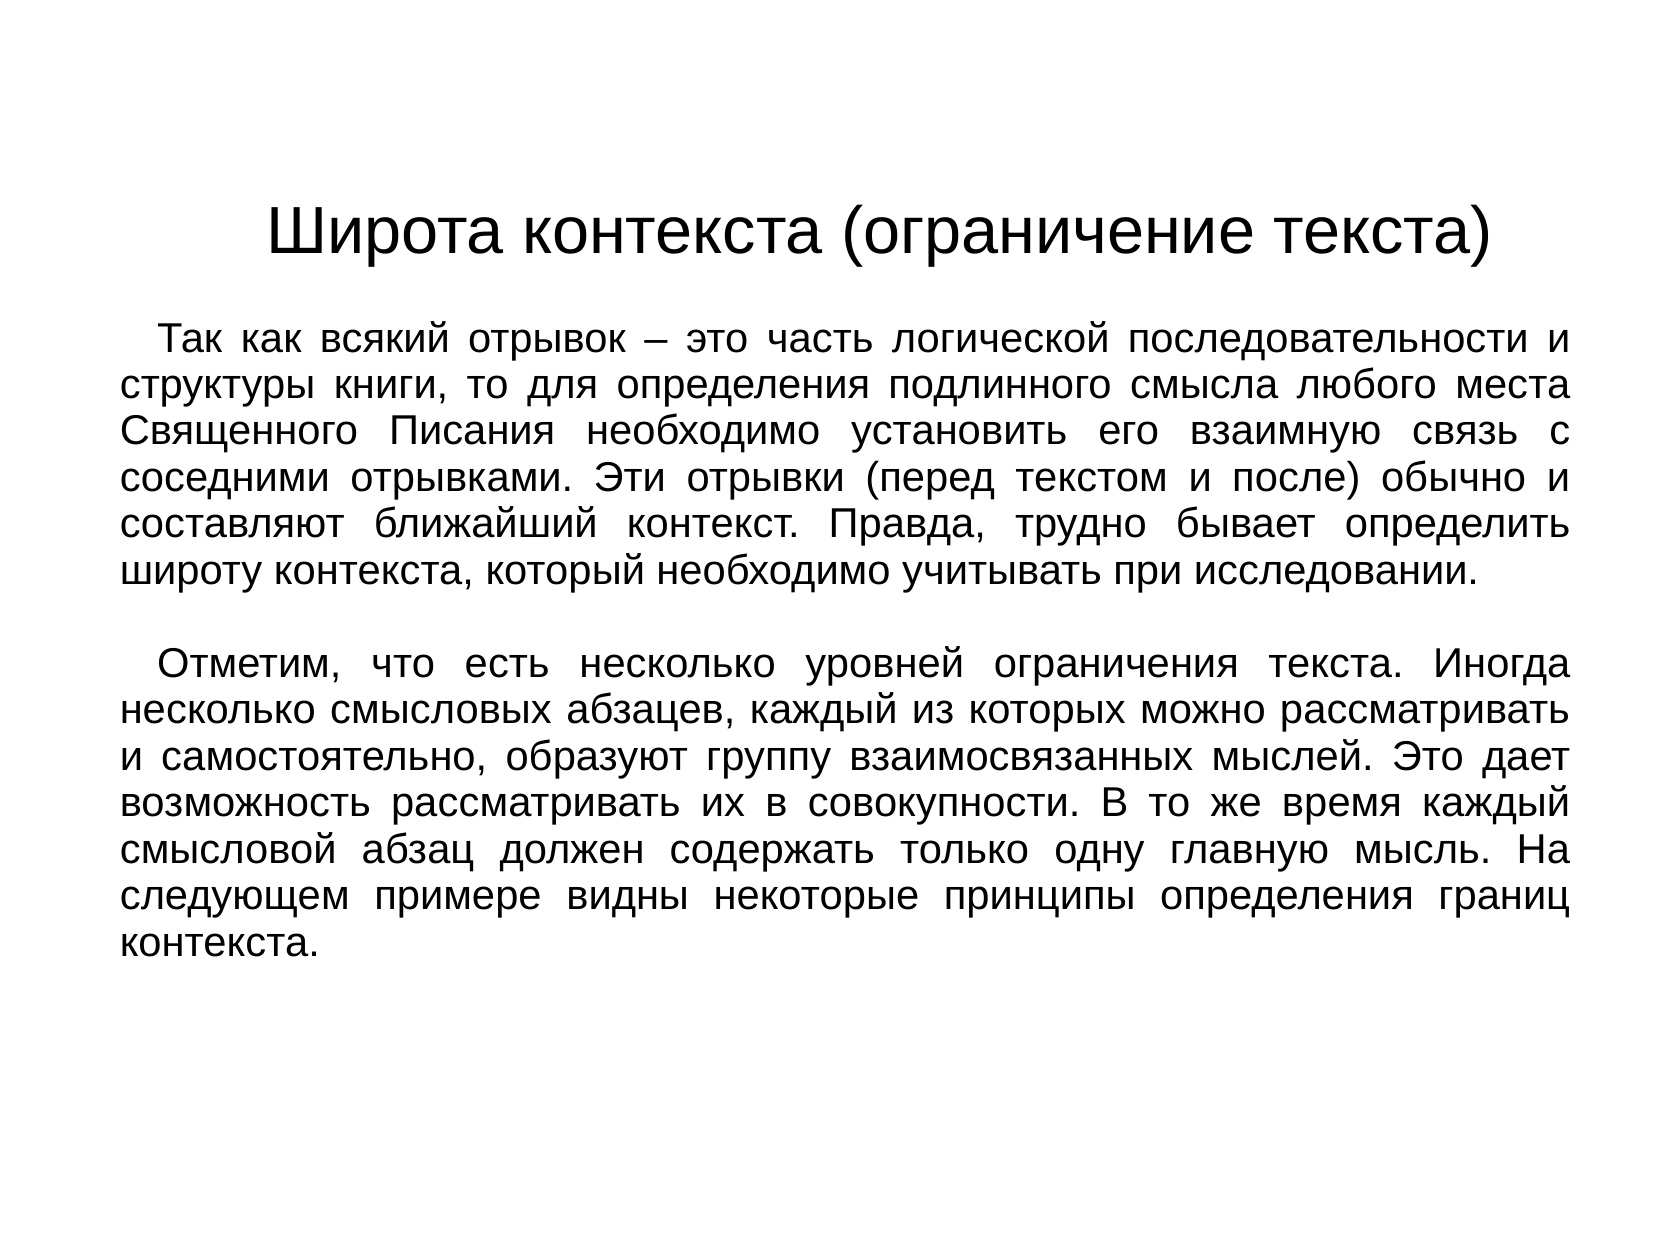

# Широта контекста (ограничение текста)
Так как всякий отрывок – это часть логической последовательности и структуры книги, то для определения подлинного смысла любого места Священного Писания необходимо установить его взаимную связь с соседними отрывками. Эти отрывки (перед текстом и после) обычно и составляют ближайший контекст. Правда, трудно бывает определить широту контекста, который необходимо учитывать при исследовании.
Отметим, что есть несколько уровней ограничения текста. Иногда несколько смысловых абзацев, каждый из которых можно рассматривать и самостоятельно, образуют группу взаимосвязанных мыслей. Это дает возможность рассматривать их в совокупности. В то же время каждый смысловой абзац должен содержать только одну главную мысль. На следующем примере видны некоторые принципы определения границ контекста.